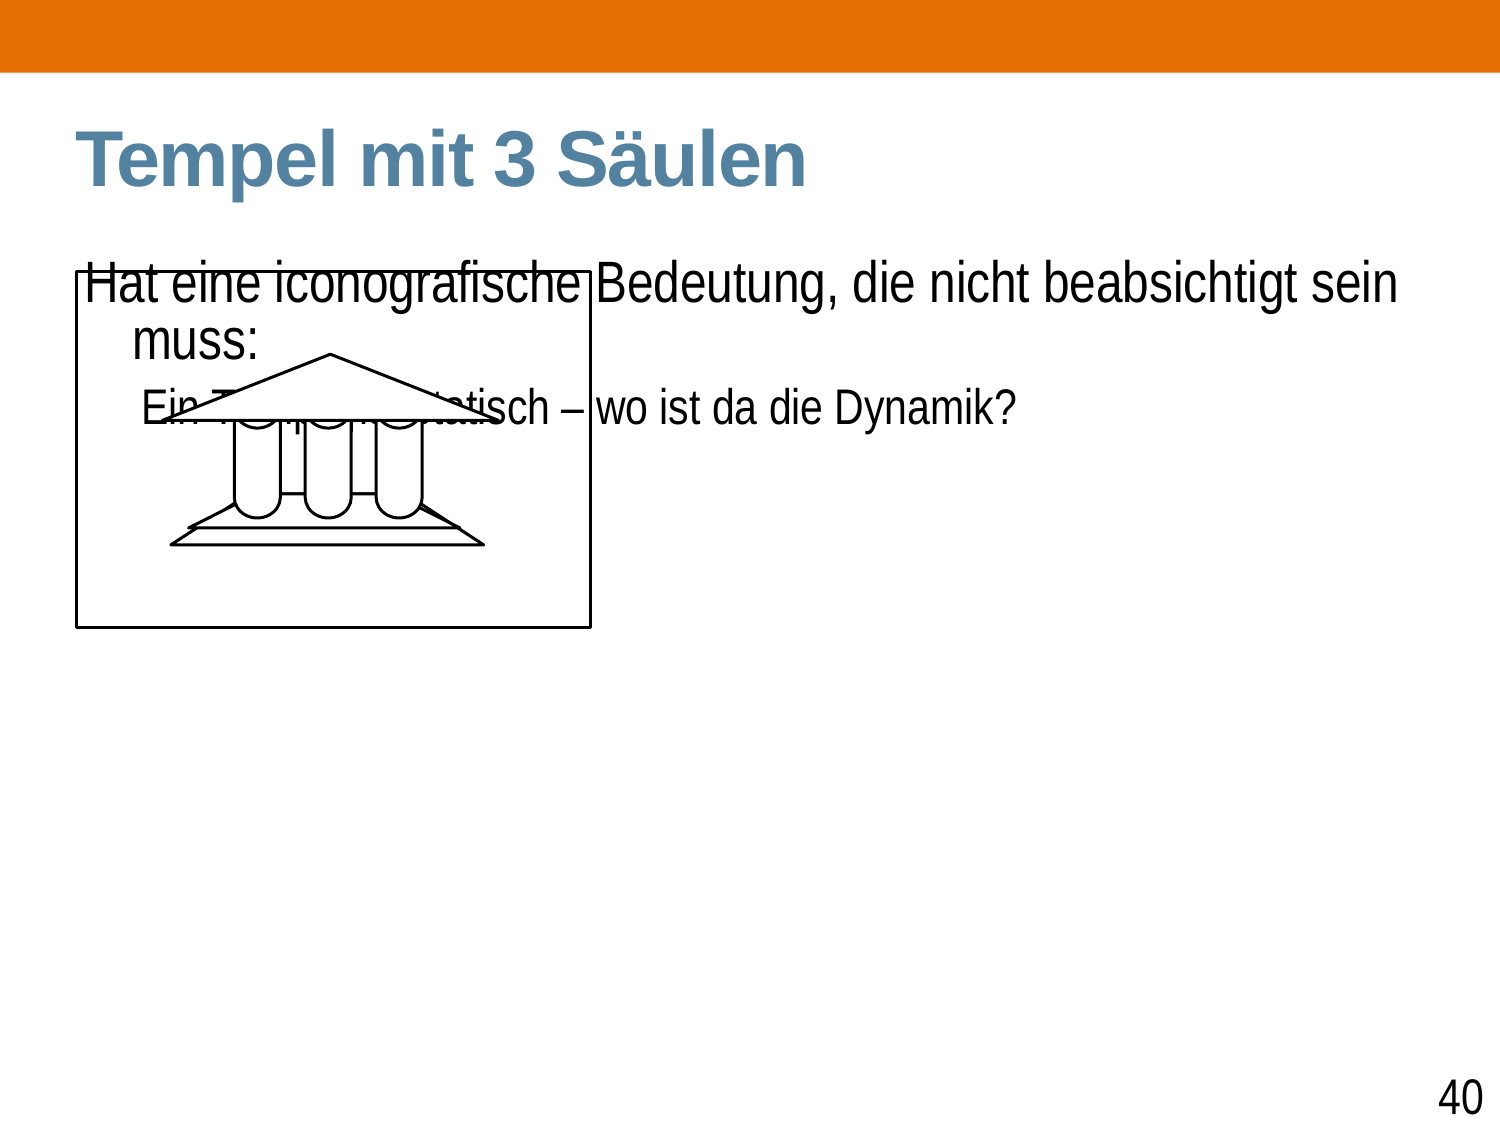

# Tempel mit 3 Säulen
Hat eine iconografische Bedeutung, die nicht beabsichtigt sein muss:
Ein Tempel ist statisch – wo ist da die Dynamik?